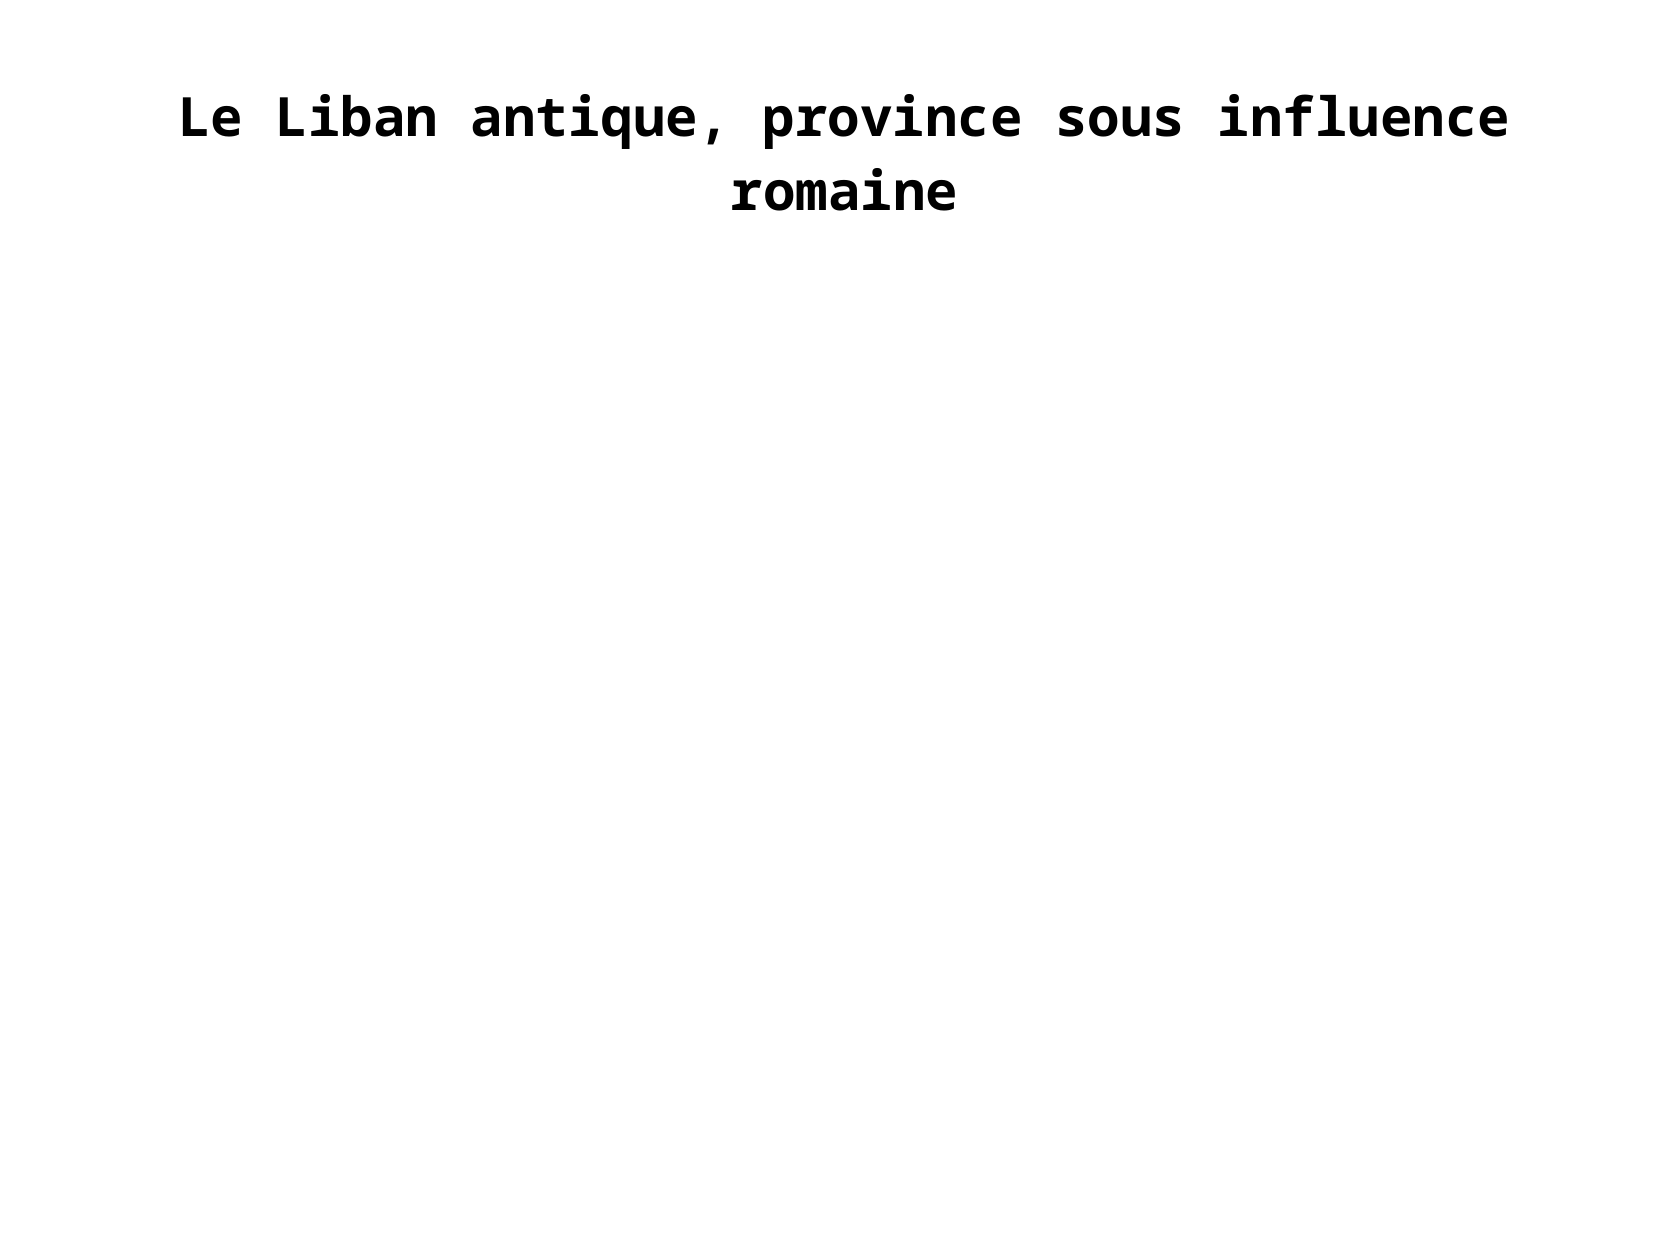

Le Liban antique, province sous influence romaine